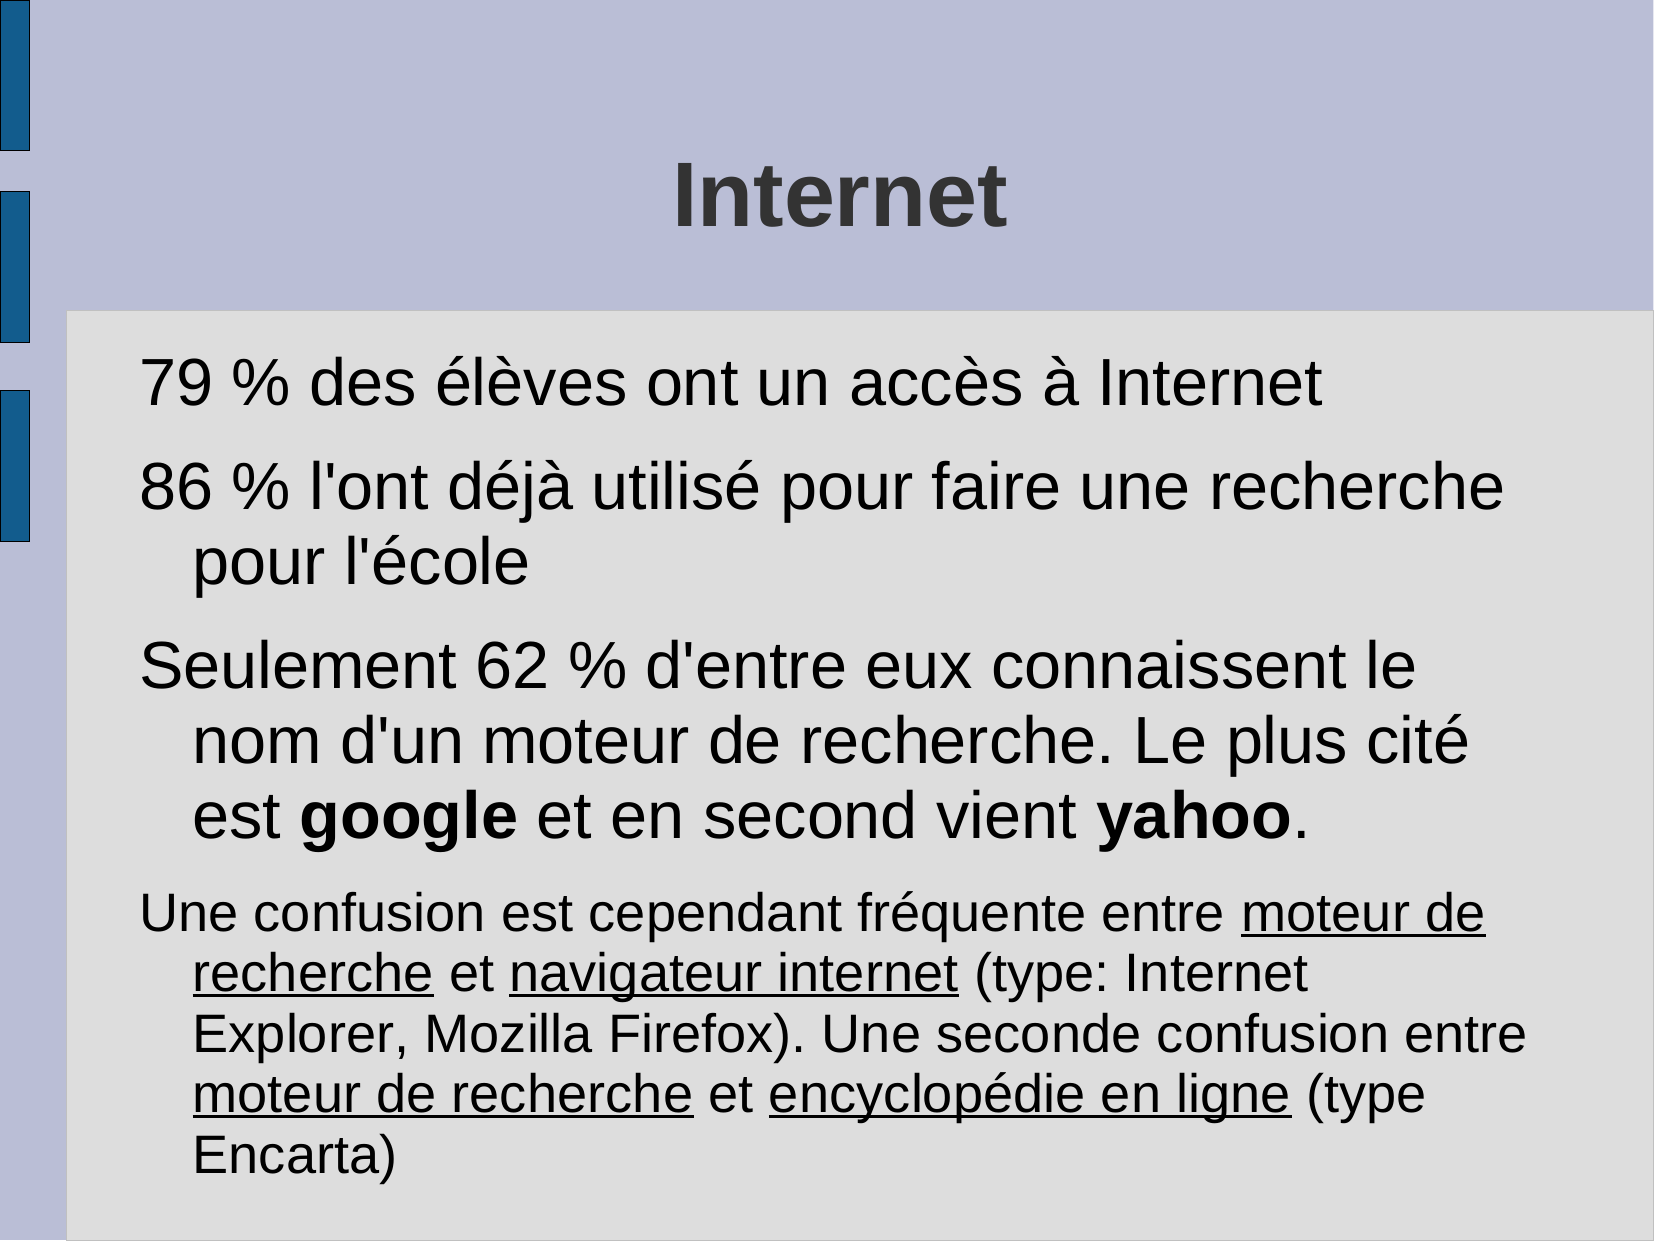

# Internet
79 % des élèves ont un accès à Internet
86 % l'ont déjà utilisé pour faire une recherche pour l'école
Seulement 62 % d'entre eux connaissent le nom d'un moteur de recherche. Le plus cité est google et en second vient yahoo.
Une confusion est cependant fréquente entre moteur de recherche et navigateur internet (type: Internet Explorer, Mozilla Firefox). Une seconde confusion entre moteur de recherche et encyclopédie en ligne (type Encarta)